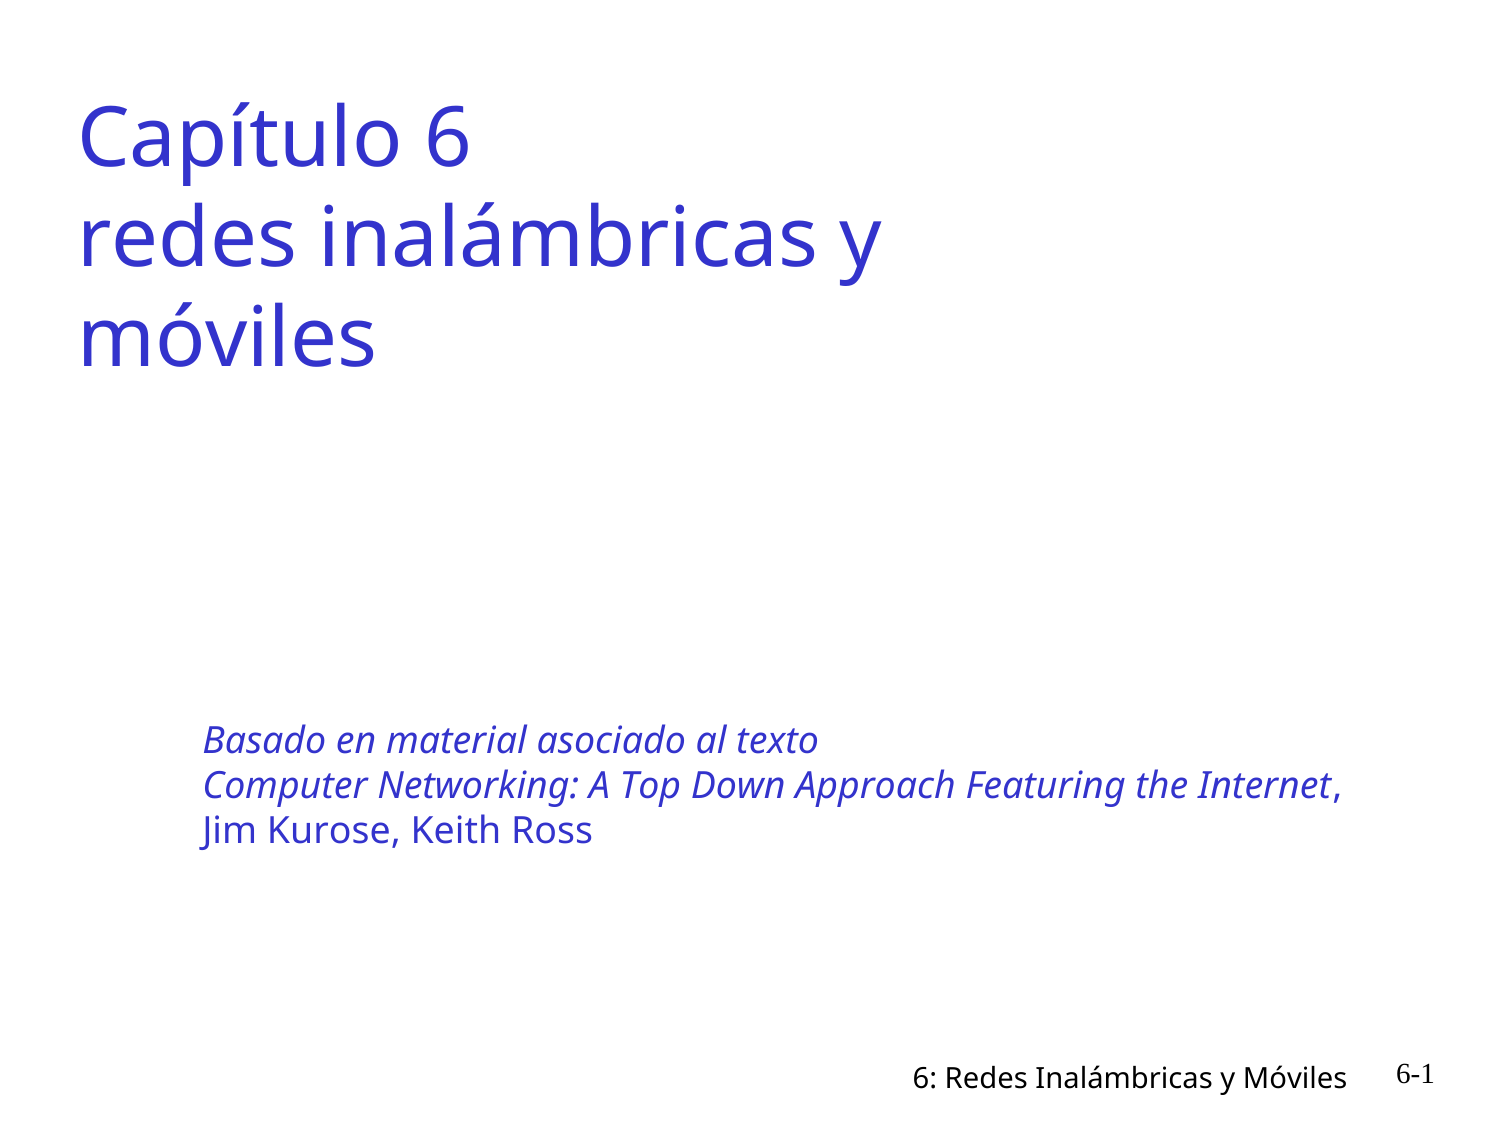

Capítulo 6
redes inalámbricas y móviles
Basado en material asociado al texto
Computer Networking: A Top Down Approach Featuring the Internet,
Jim Kurose, Keith Ross
1